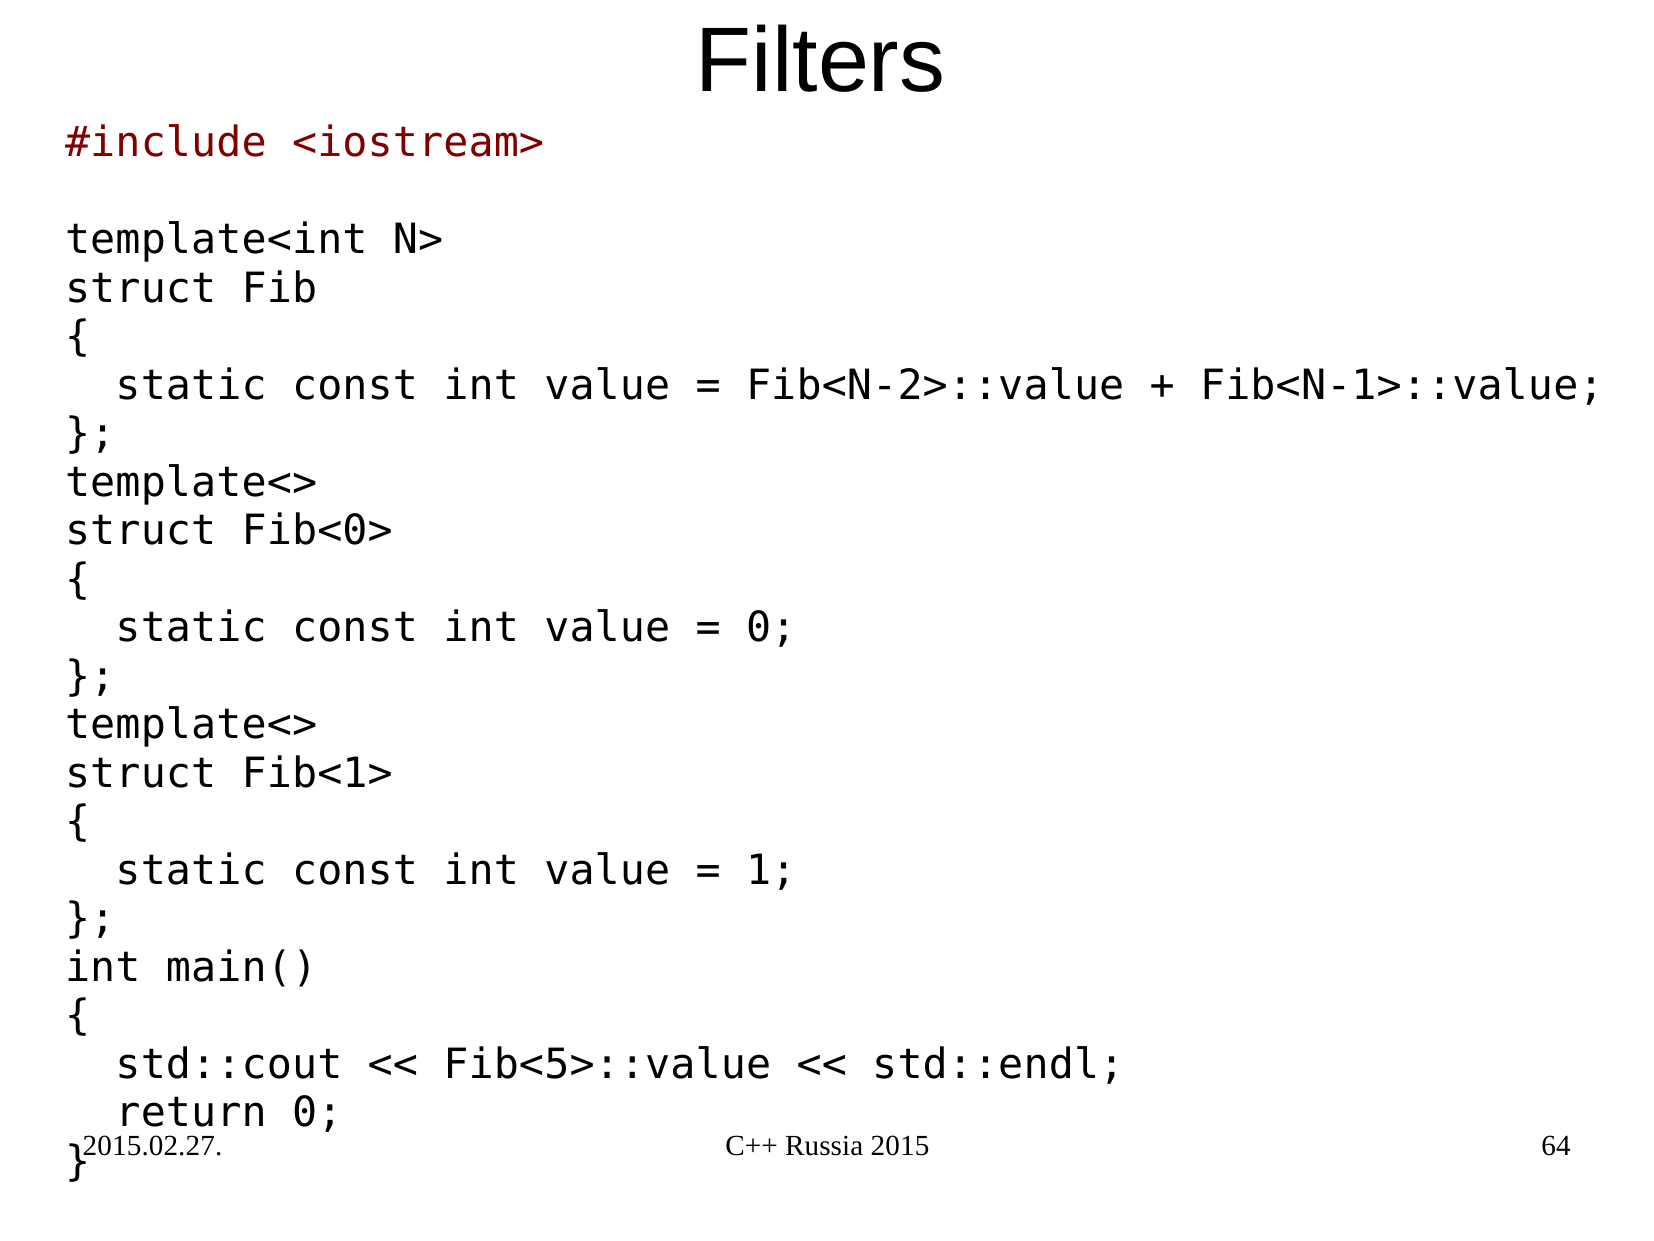

# Filters
#include <iostream>
template<int N>
struct Fib
{
 static const int value = Fib<N-2>::value + Fib<N-1>::value;
};
template<>
struct Fib<0>
{
 static const int value = 0;
};
template<>
struct Fib<1>
{
 static const int value = 1;
};
int main()
{
 std::cout << Fib<5>::value << std::endl;
 return 0;
}
2015.02.27.
C++ Russia 2015
64